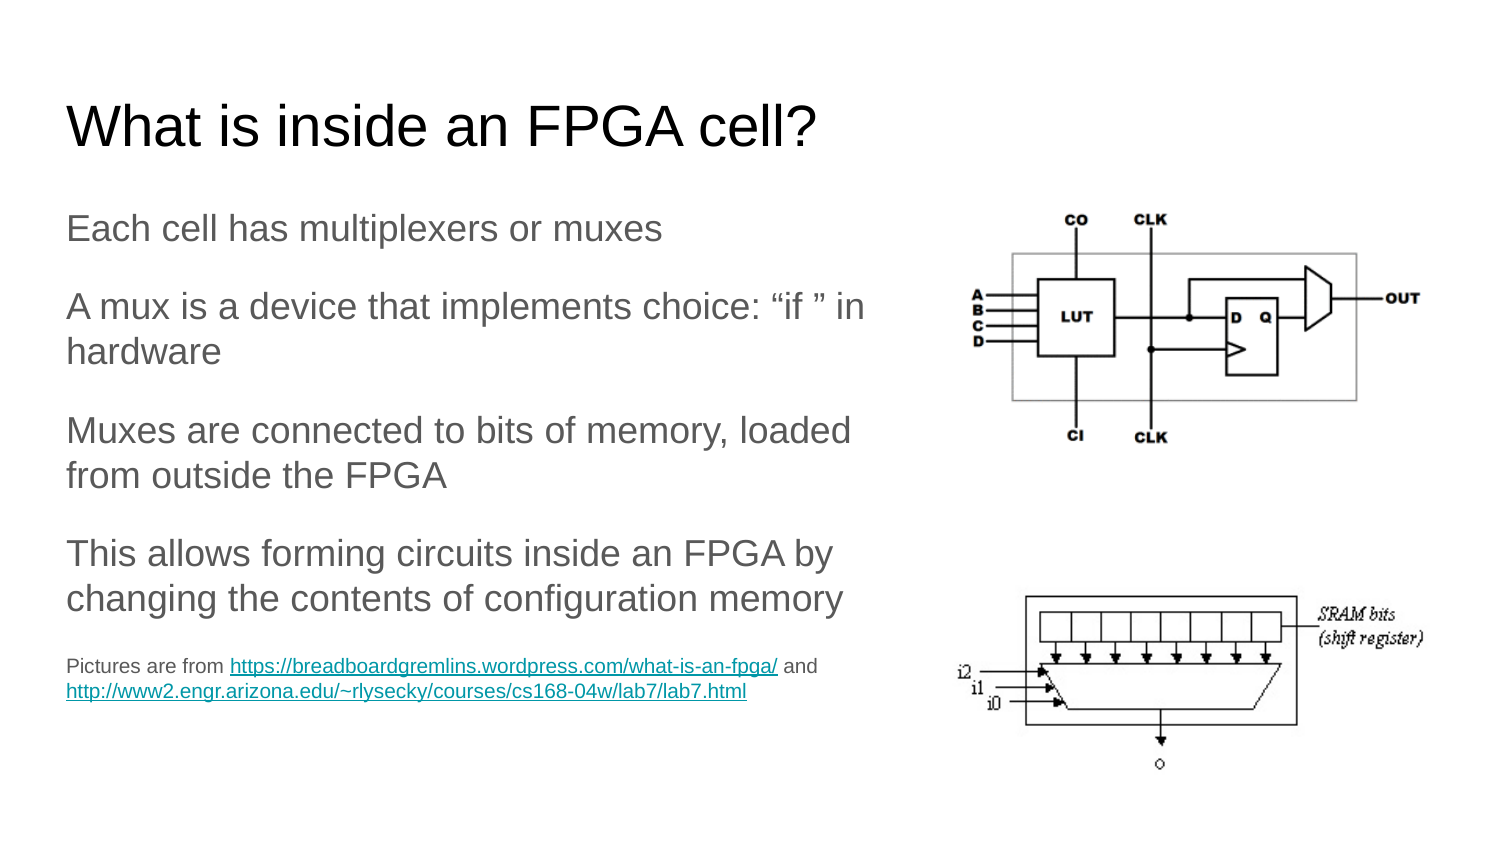

# What is inside an FPGA cell?
Each cell has multiplexers or muxes
A mux is a device that implements choice: “if ” in hardware
Muxes are connected to bits of memory, loaded from outside the FPGA
This allows forming circuits inside an FPGA by changing the contents of configuration memory
Pictures are from https://breadboardgremlins.wordpress.com/what-is-an-fpga/ and http://www2.engr.arizona.edu/~rlysecky/courses/cs168-04w/lab7/lab7.html